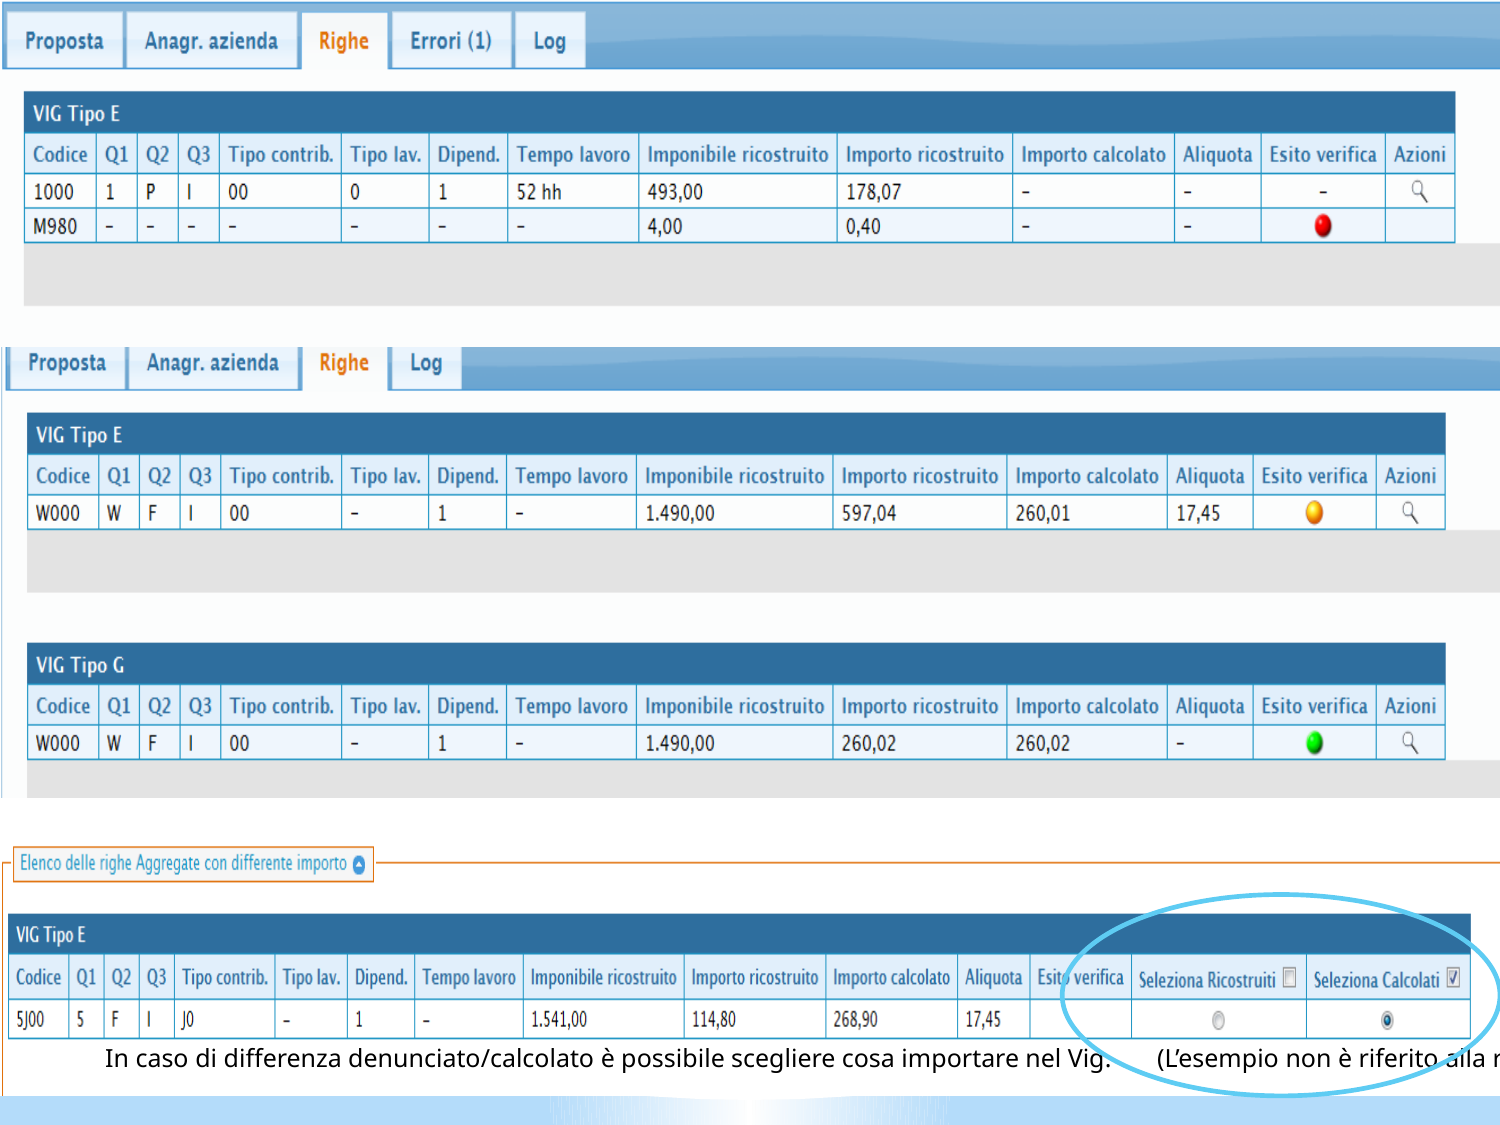

In caso di differenza denunciato/calcolato è possibile scegliere cosa importare nel Vig. (L’esempio non è riferito alla riga sovrastante)